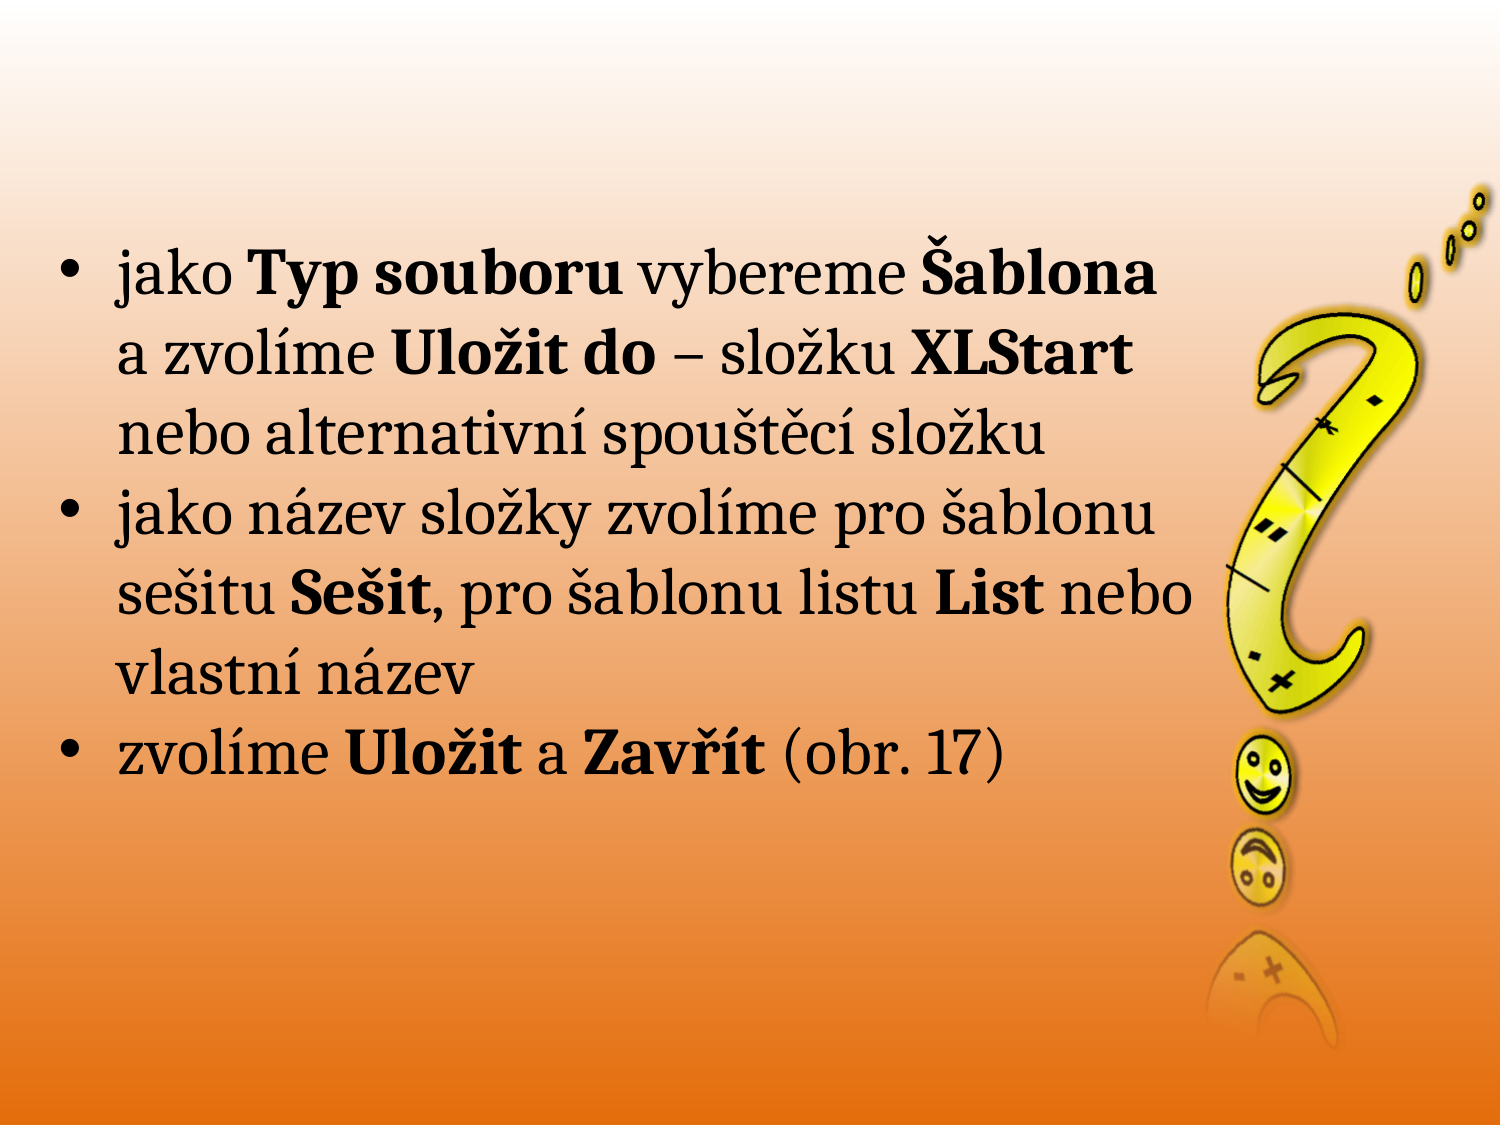

jako Typ souboru vybereme Šablona a zvolíme Uložit do – složku XLStart nebo alternativní spouštěcí složku
jako název složky zvolíme pro šablonu sešitu Sešit, pro šablonu listu List nebo vlastní název
zvolíme Uložit a Zavřít (obr. 17)